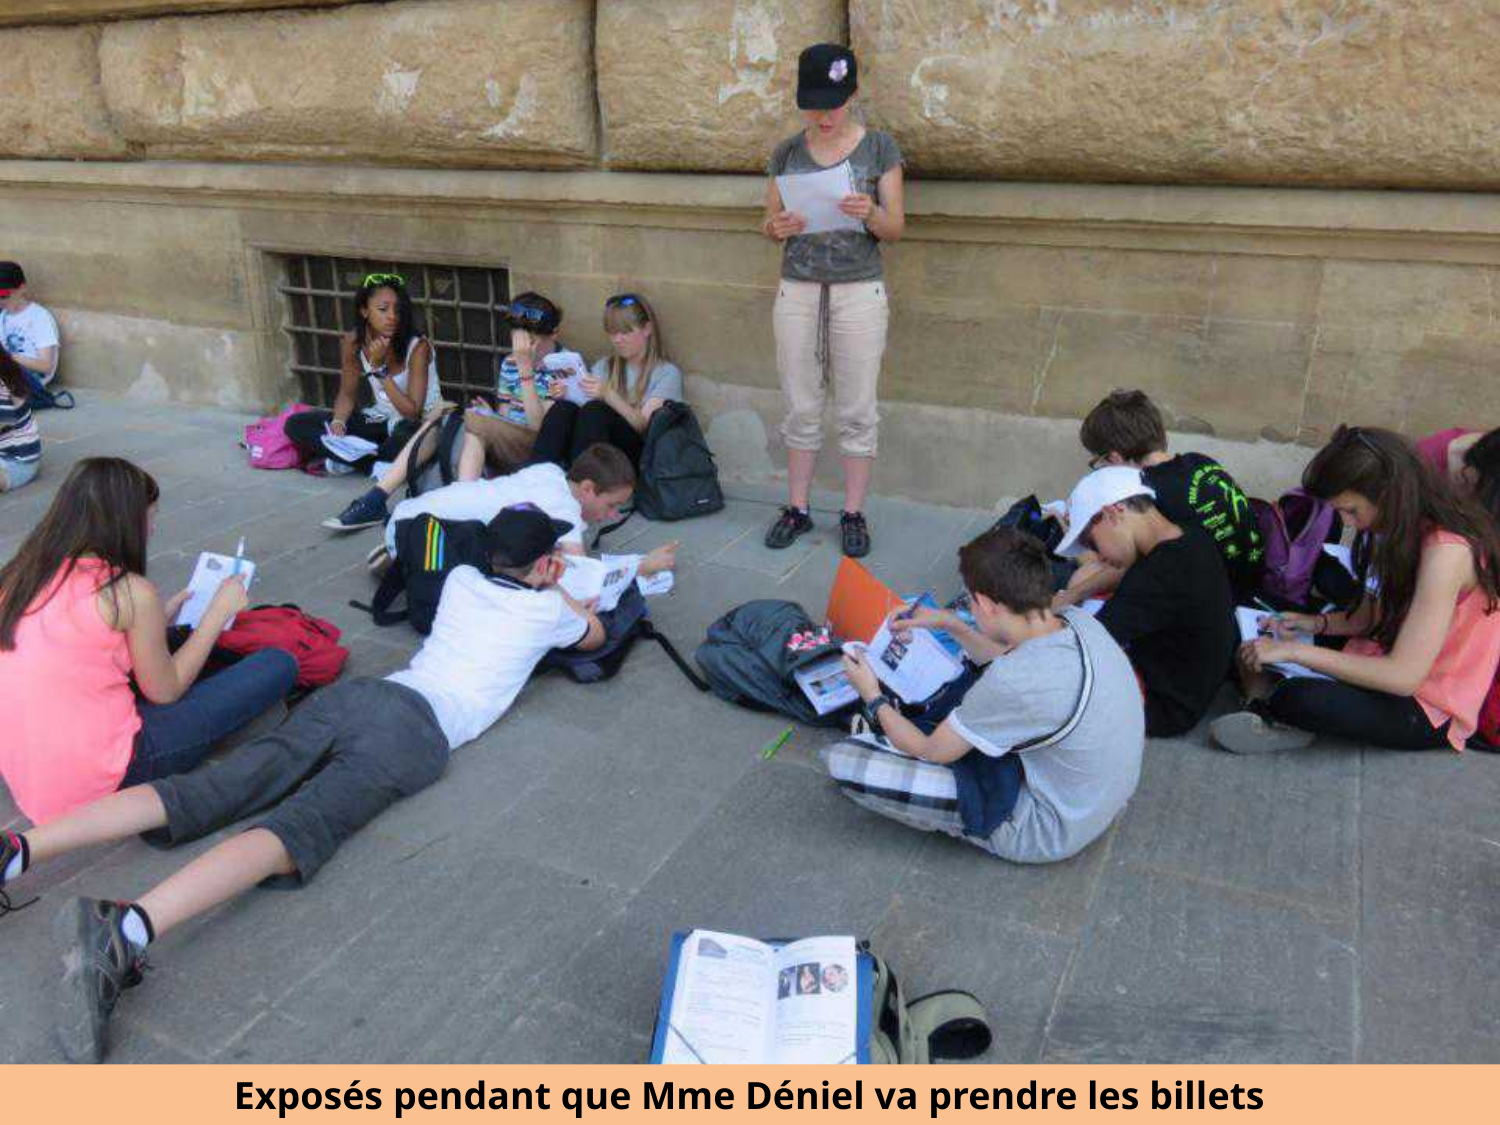

Exposés pendant que Mme Déniel va prendre les billets